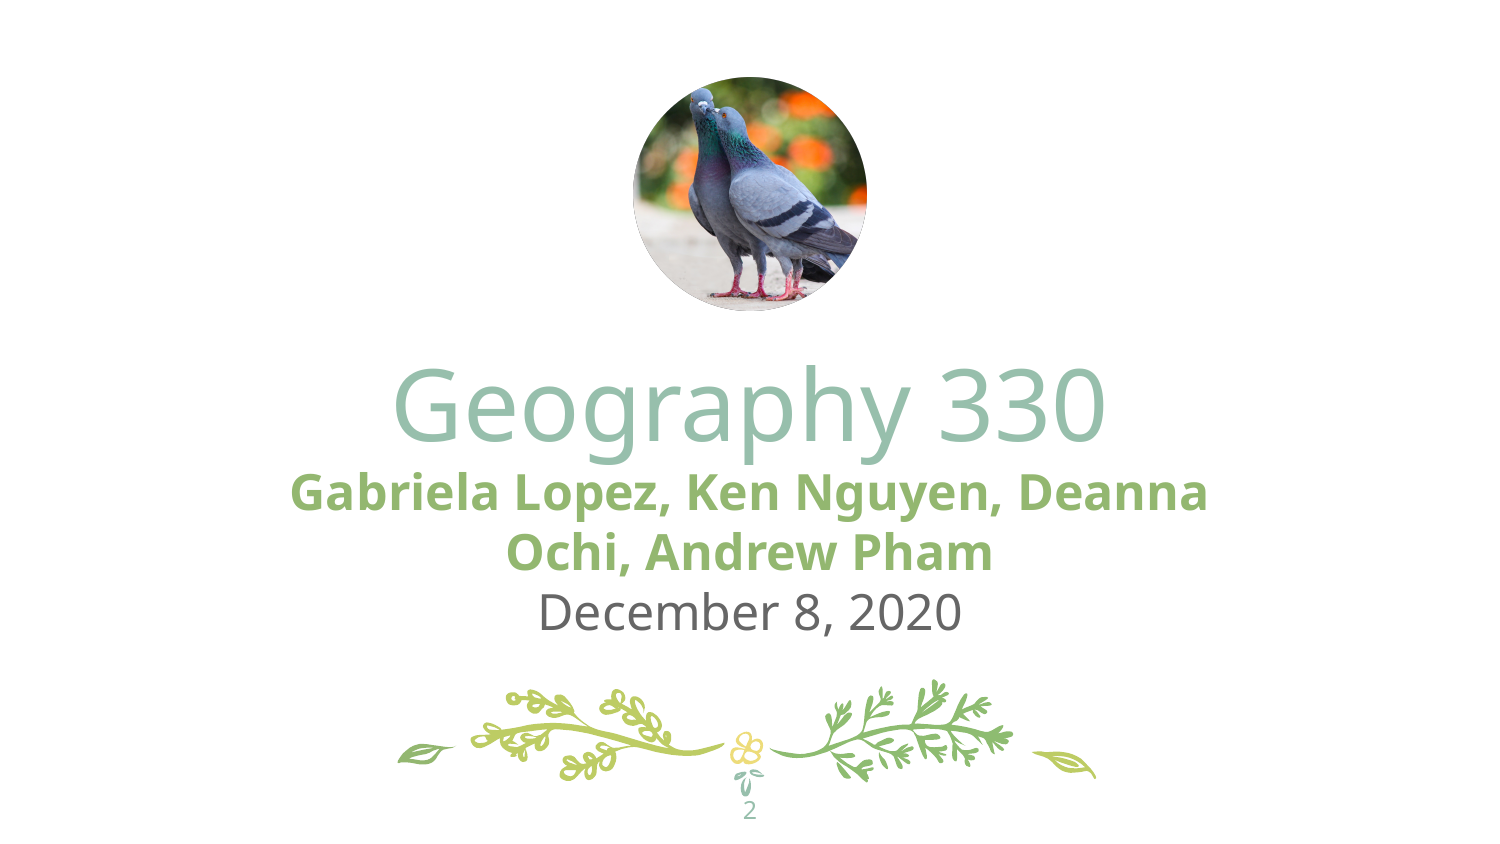

# Geography 330
Gabriela Lopez, Ken Nguyen, Deanna Ochi, Andrew Pham
December 8, 2020